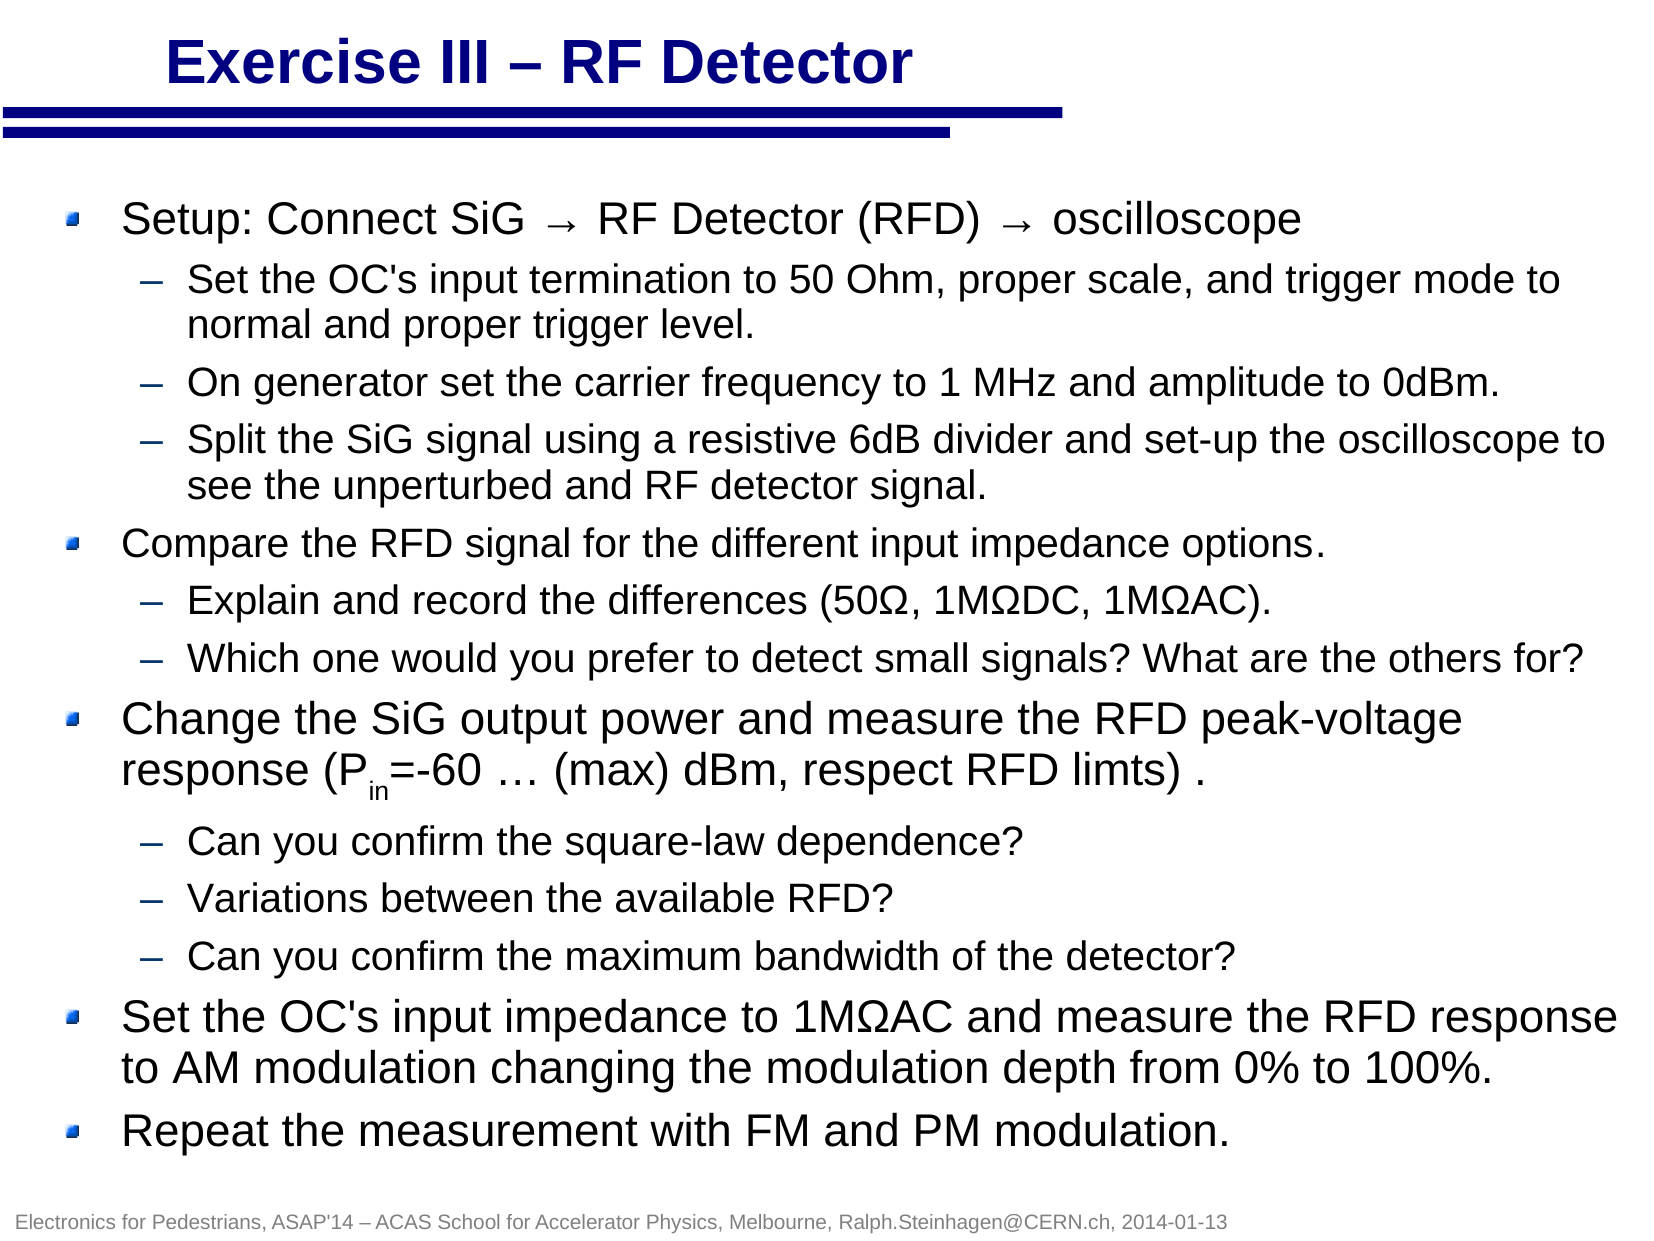

# Exercise III – RF Detector
Setup: Connect SiG → RF Detector (RFD) → oscilloscope
Set the OC's input termination to 50 Ohm, proper scale, and trigger mode to normal and proper trigger level.
On generator set the carrier frequency to 1 MHz and amplitude to 0dBm.
Split the SiG signal using a resistive 6dB divider and set-up the oscilloscope to see the unperturbed and RF detector signal.
Compare the RFD signal for the different input impedance options.
Explain and record the differences (50Ω, 1MΩDC, 1MΩAC).
Which one would you prefer to detect small signals? What are the others for?
Change the SiG output power and measure the RFD peak-voltage response (Pin=-60 … (max) dBm, respect RFD limts) .
Can you confirm the square-law dependence?
Variations between the available RFD?
Can you confirm the maximum bandwidth of the detector?
Set the OC's input impedance to 1MΩAC and measure the RFD response to AM modulation changing the modulation depth from 0% to 100%.
Repeat the measurement with FM and PM modulation.